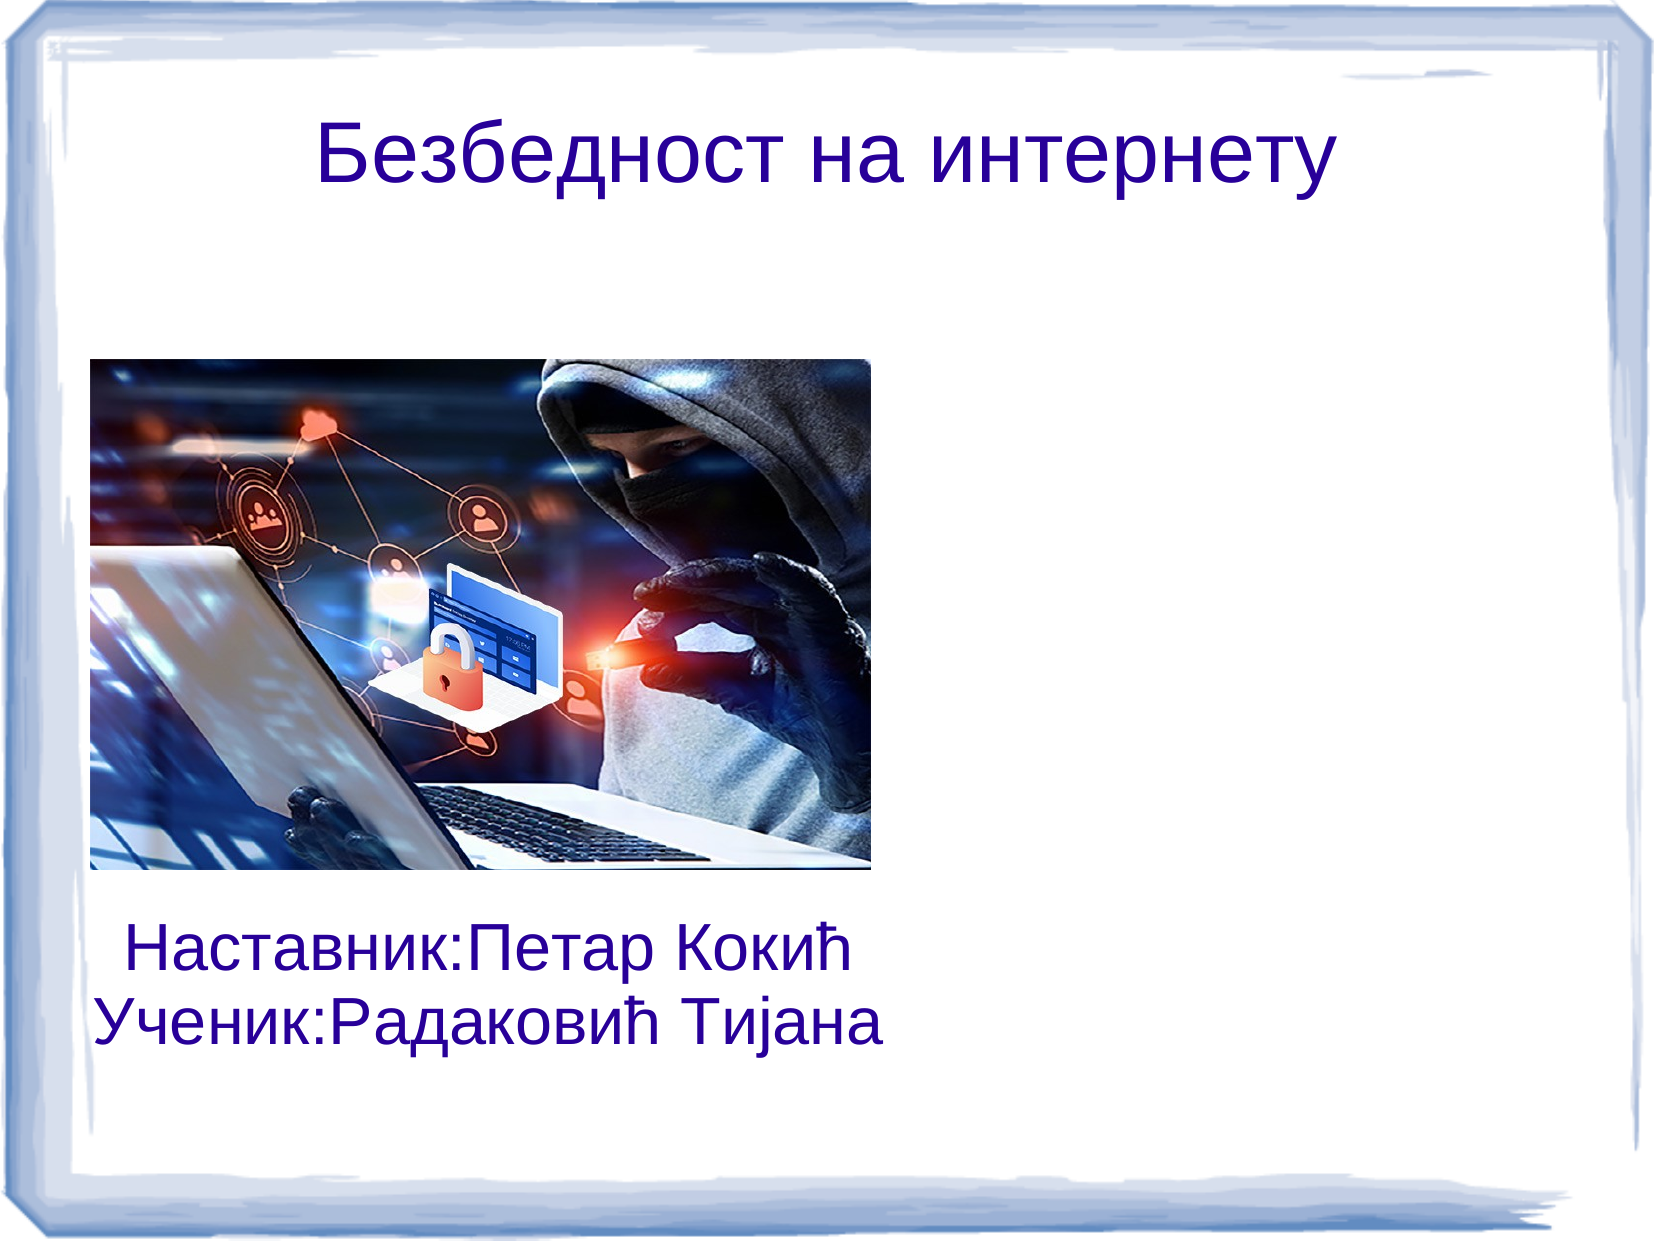

# Безбедност на интернету
Наставник:Петар Кокић
Ученик:Радаковић Тијана